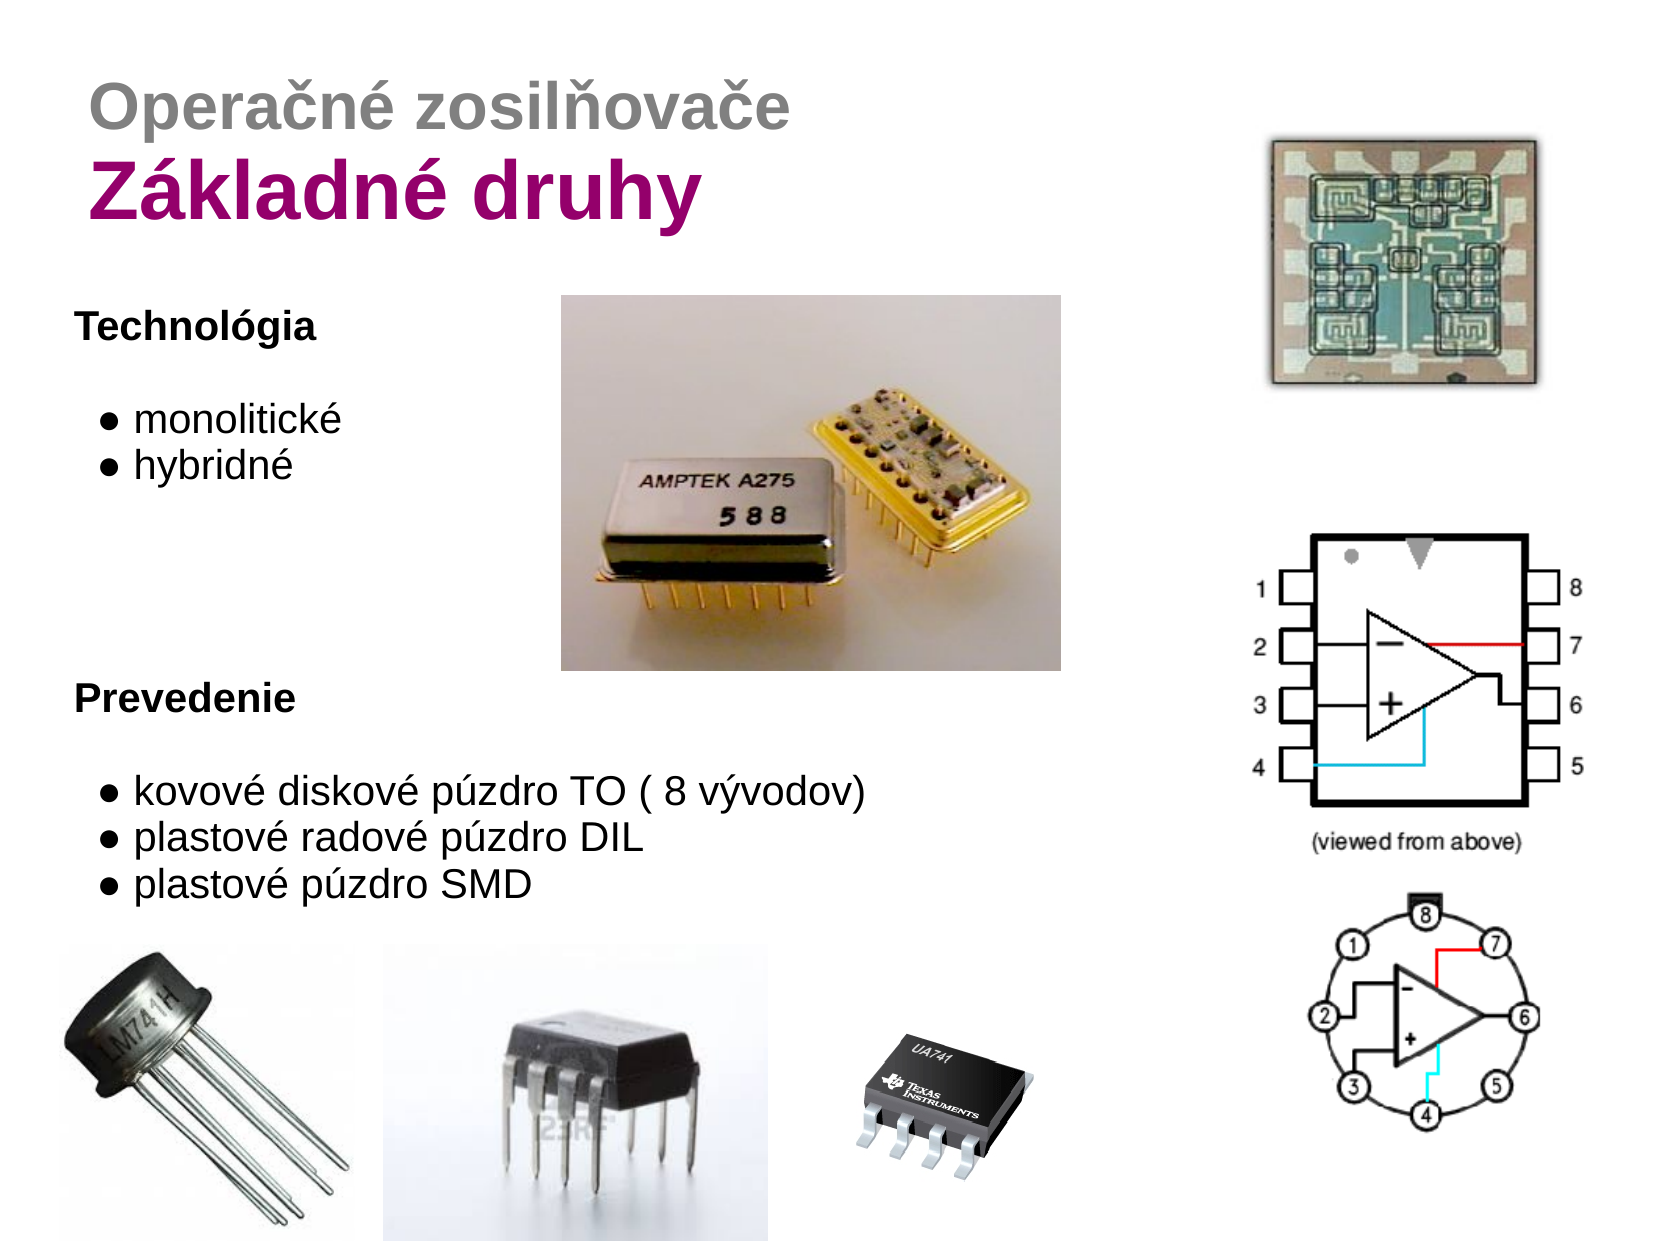

# Operačné zosilňovače Základné druhy
Technológia
 ● monolitické
 ● hybridné
Prevedenie
 ● kovové diskové púzdro TO ( 8 vývodov)
 ● plastové radové púzdro DIL
 ● plastové púzdro SMD